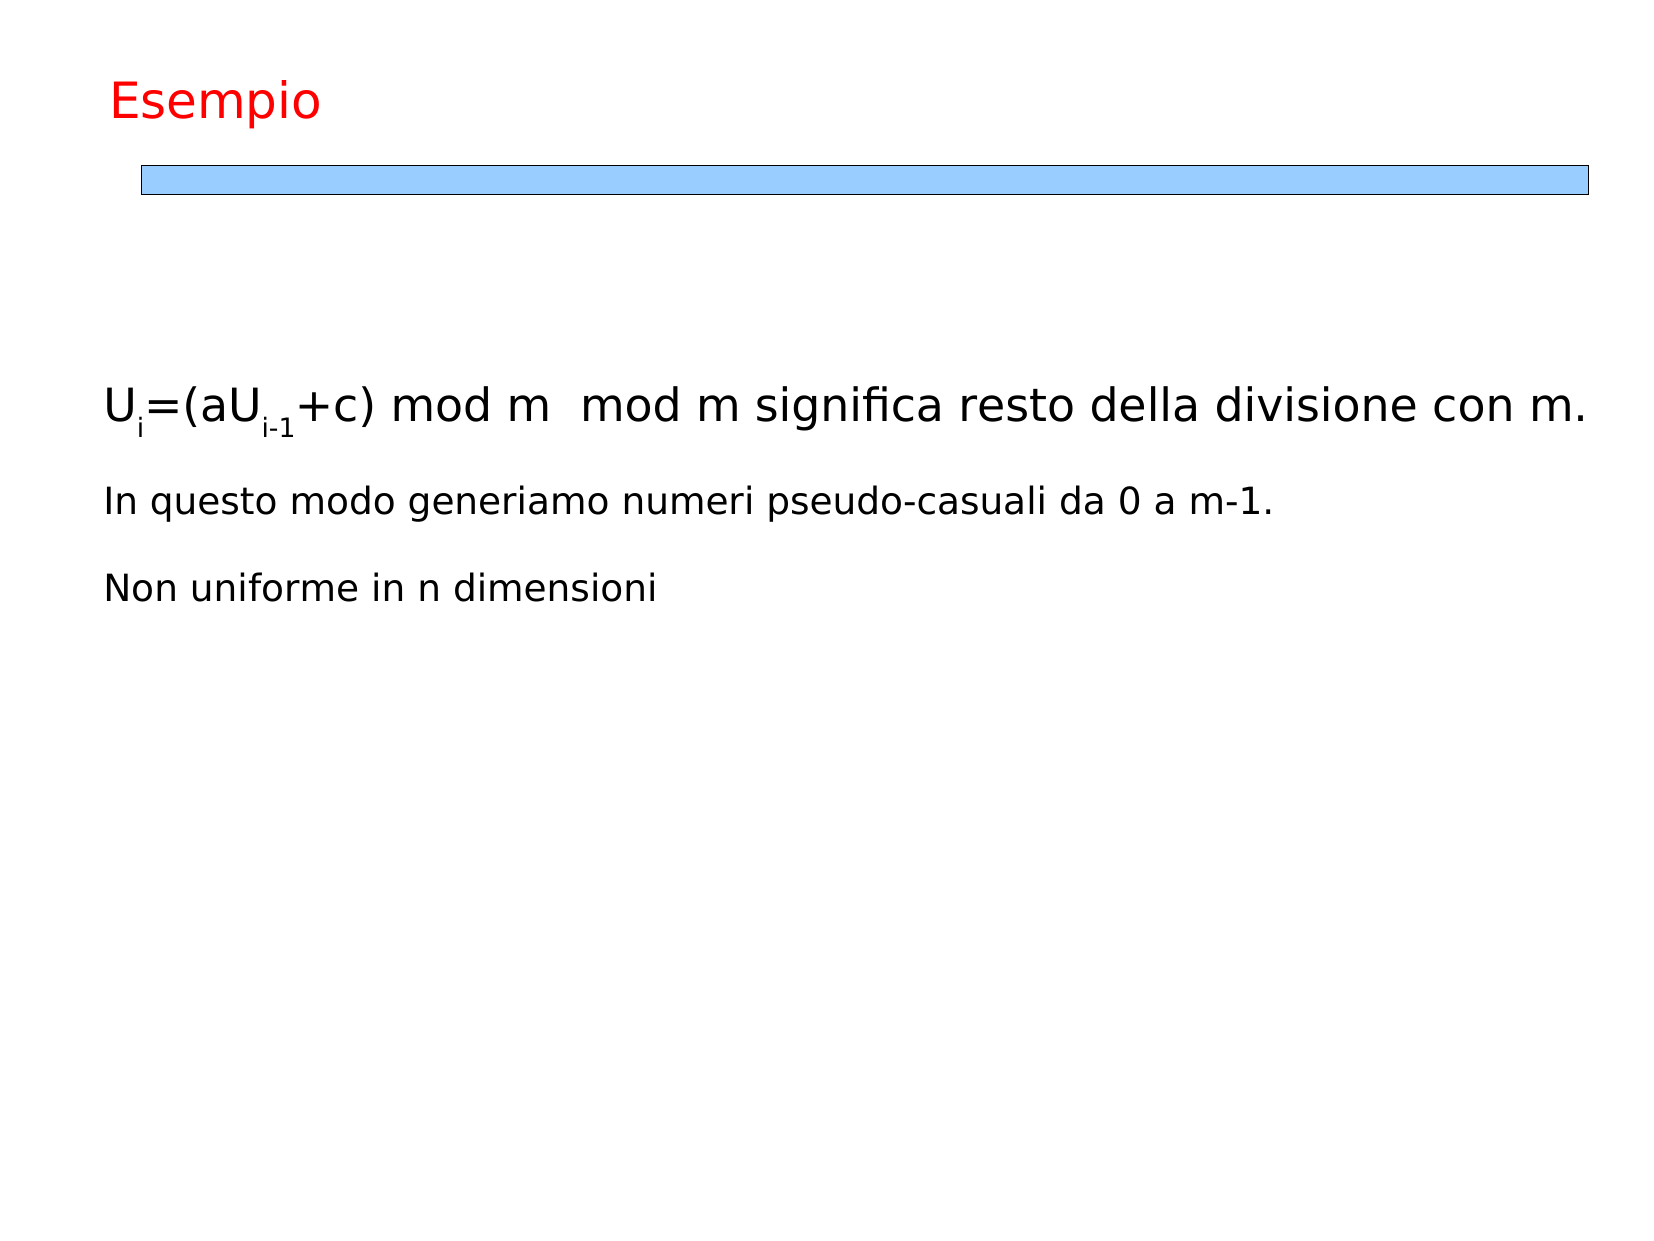

Esempio
Ui=(aUi-1+c) mod m mod m significa resto della divisione con m.
In questo modo generiamo numeri pseudo-casuali da 0 a m-1.
Non uniforme in n dimensioni